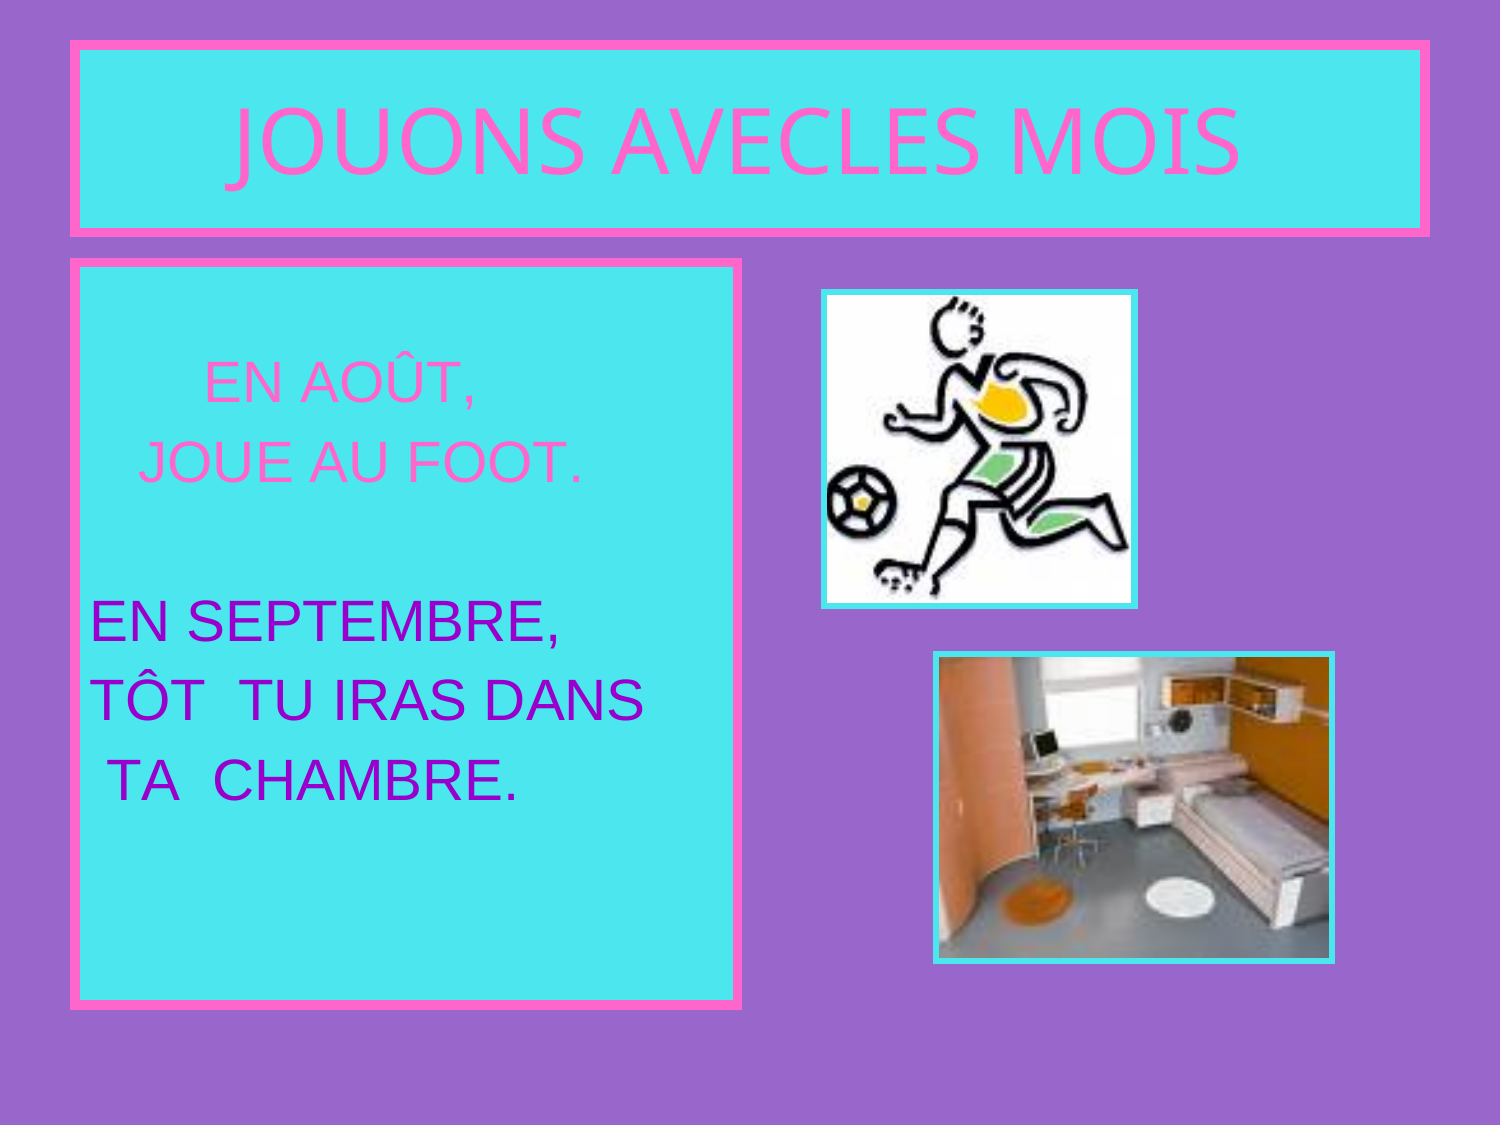

# JOUONS AVECLES MOIS
 EN AOÛT,
 JOUE AU FOOT.
EN SEPTEMBRE,
TÔT TU IRAS DANS
 TA CHAMBRE.